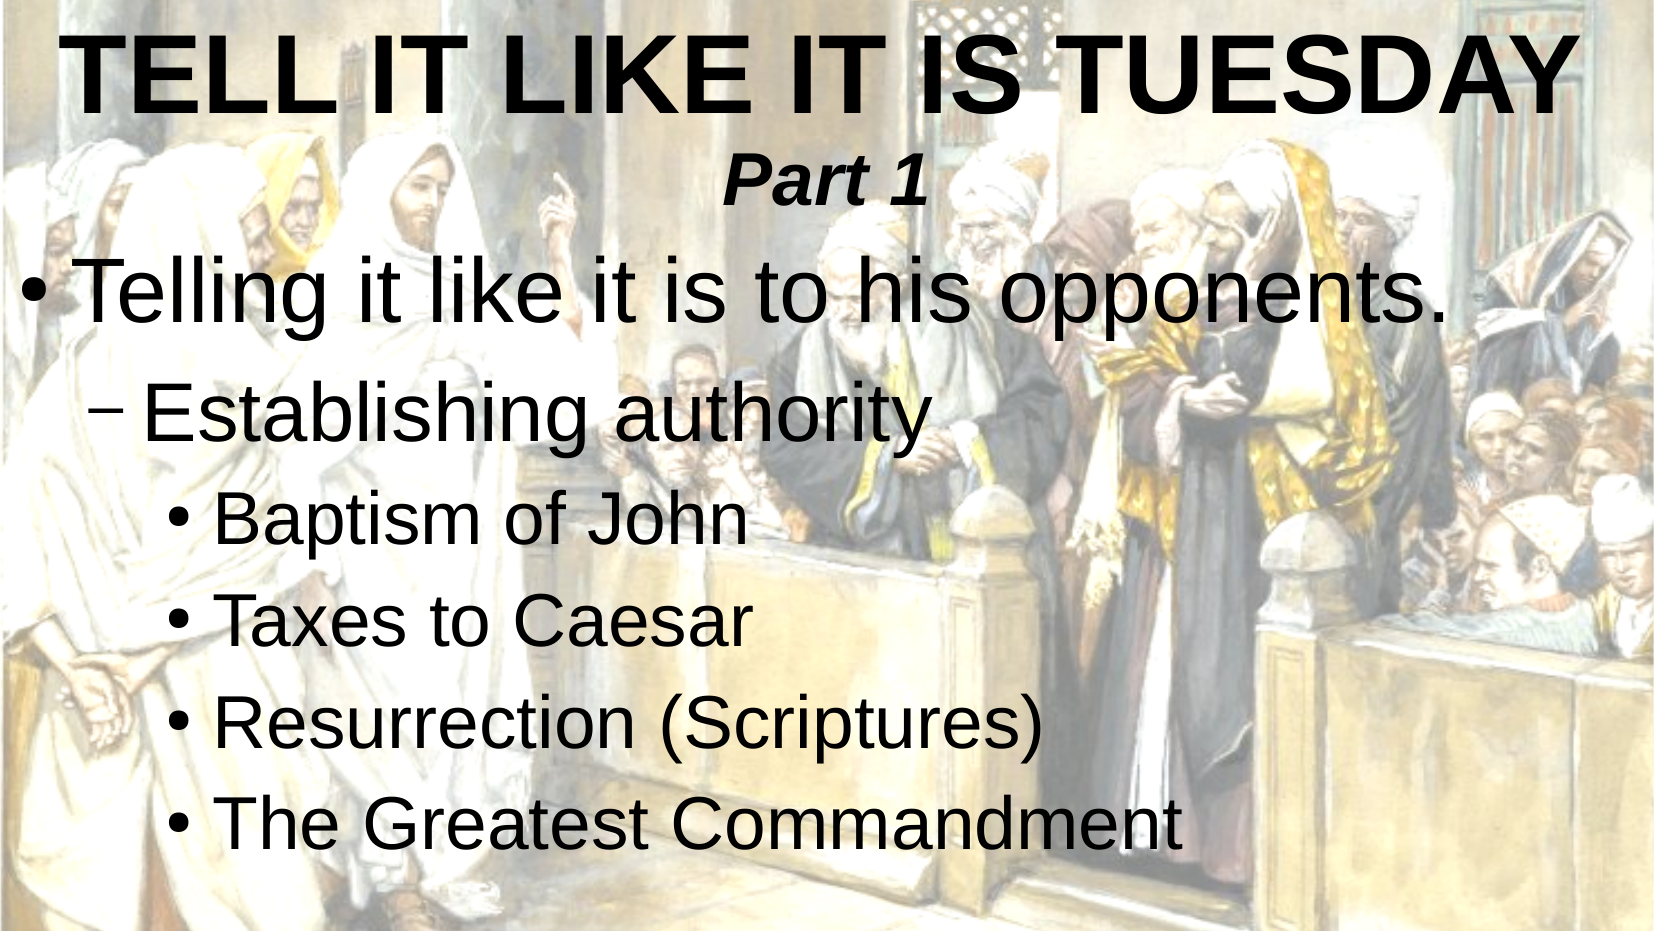

TELL IT LIKE IT IS TUESDAY
Part 1
# Telling it like it is to his opponents.
Establishing authority
Baptism of John
Taxes to Caesar
Resurrection (Scriptures)
The Greatest Commandment